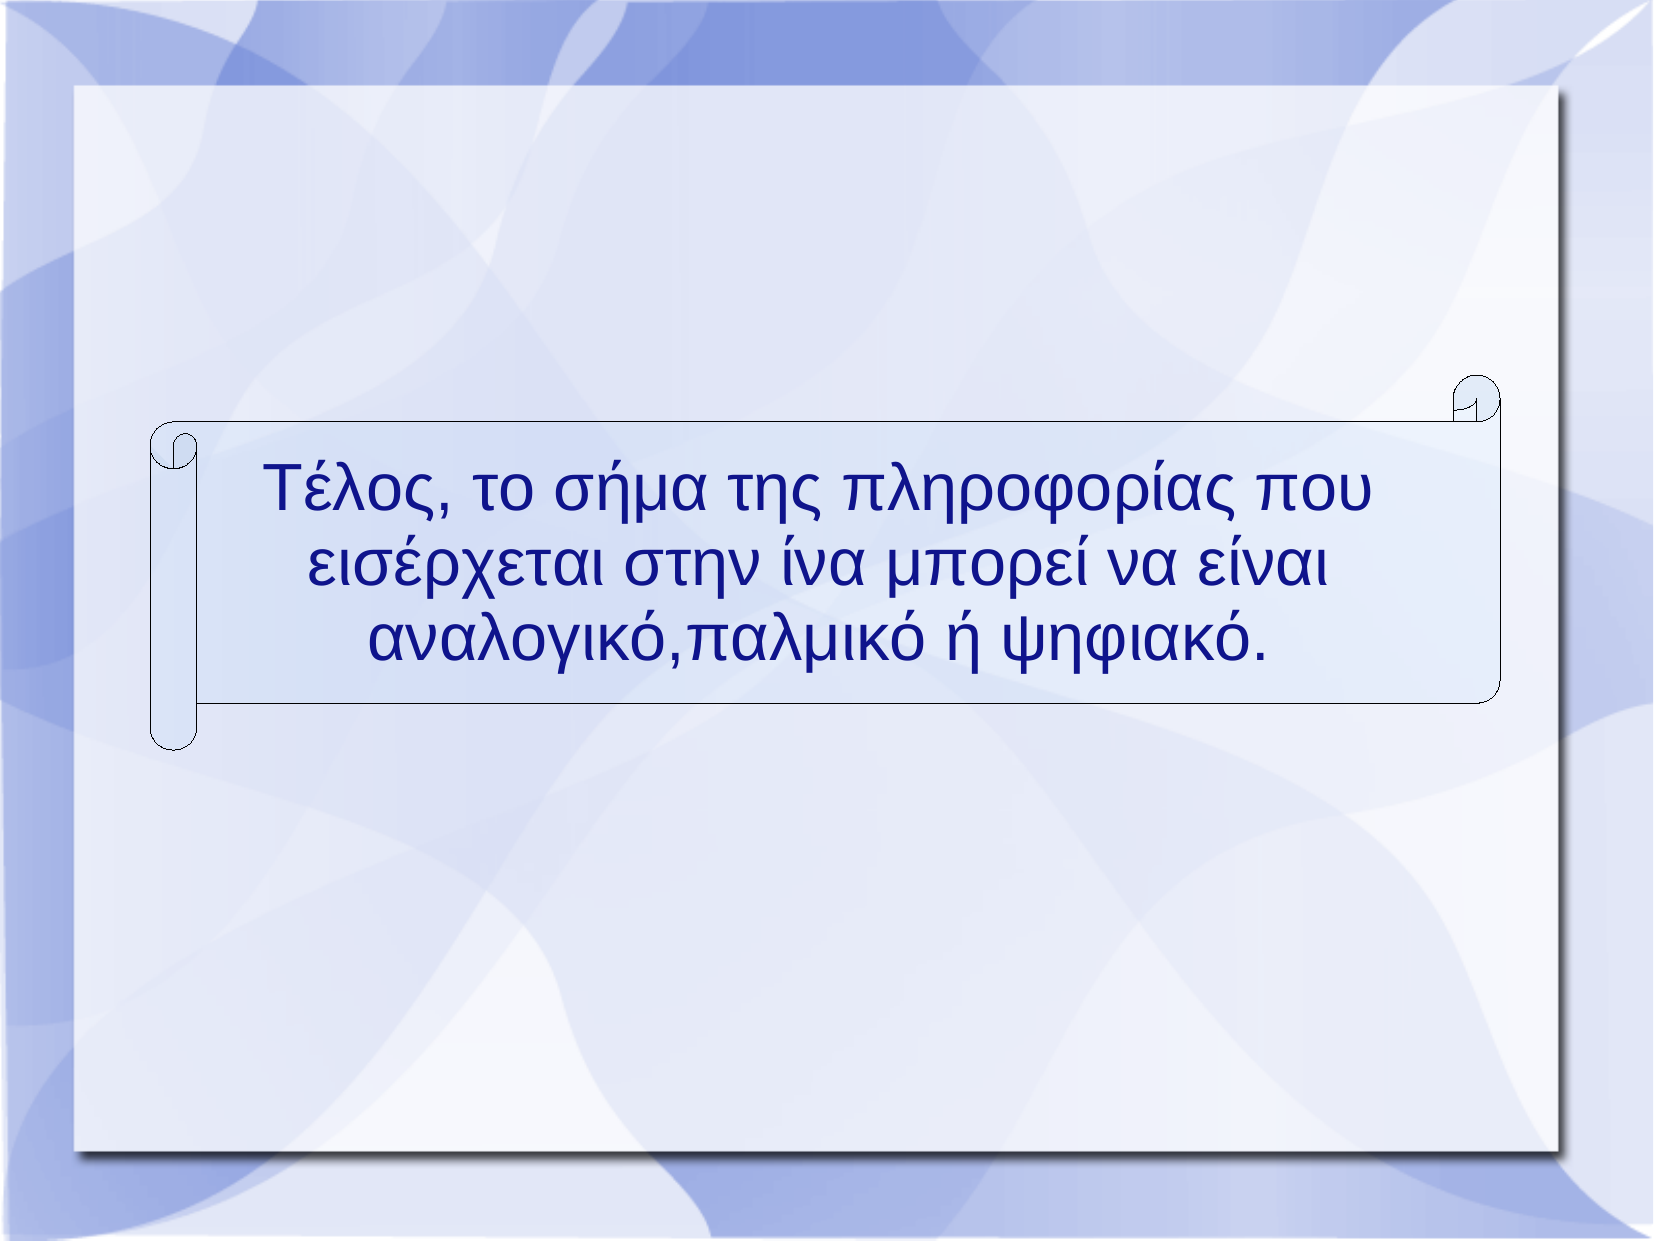

# Τέλος, το σήμα της πληροφορίας που εισέρχεται στην ίνα μπορεί να είναι αναλογικό,παλμικό ή ψηφιακό.